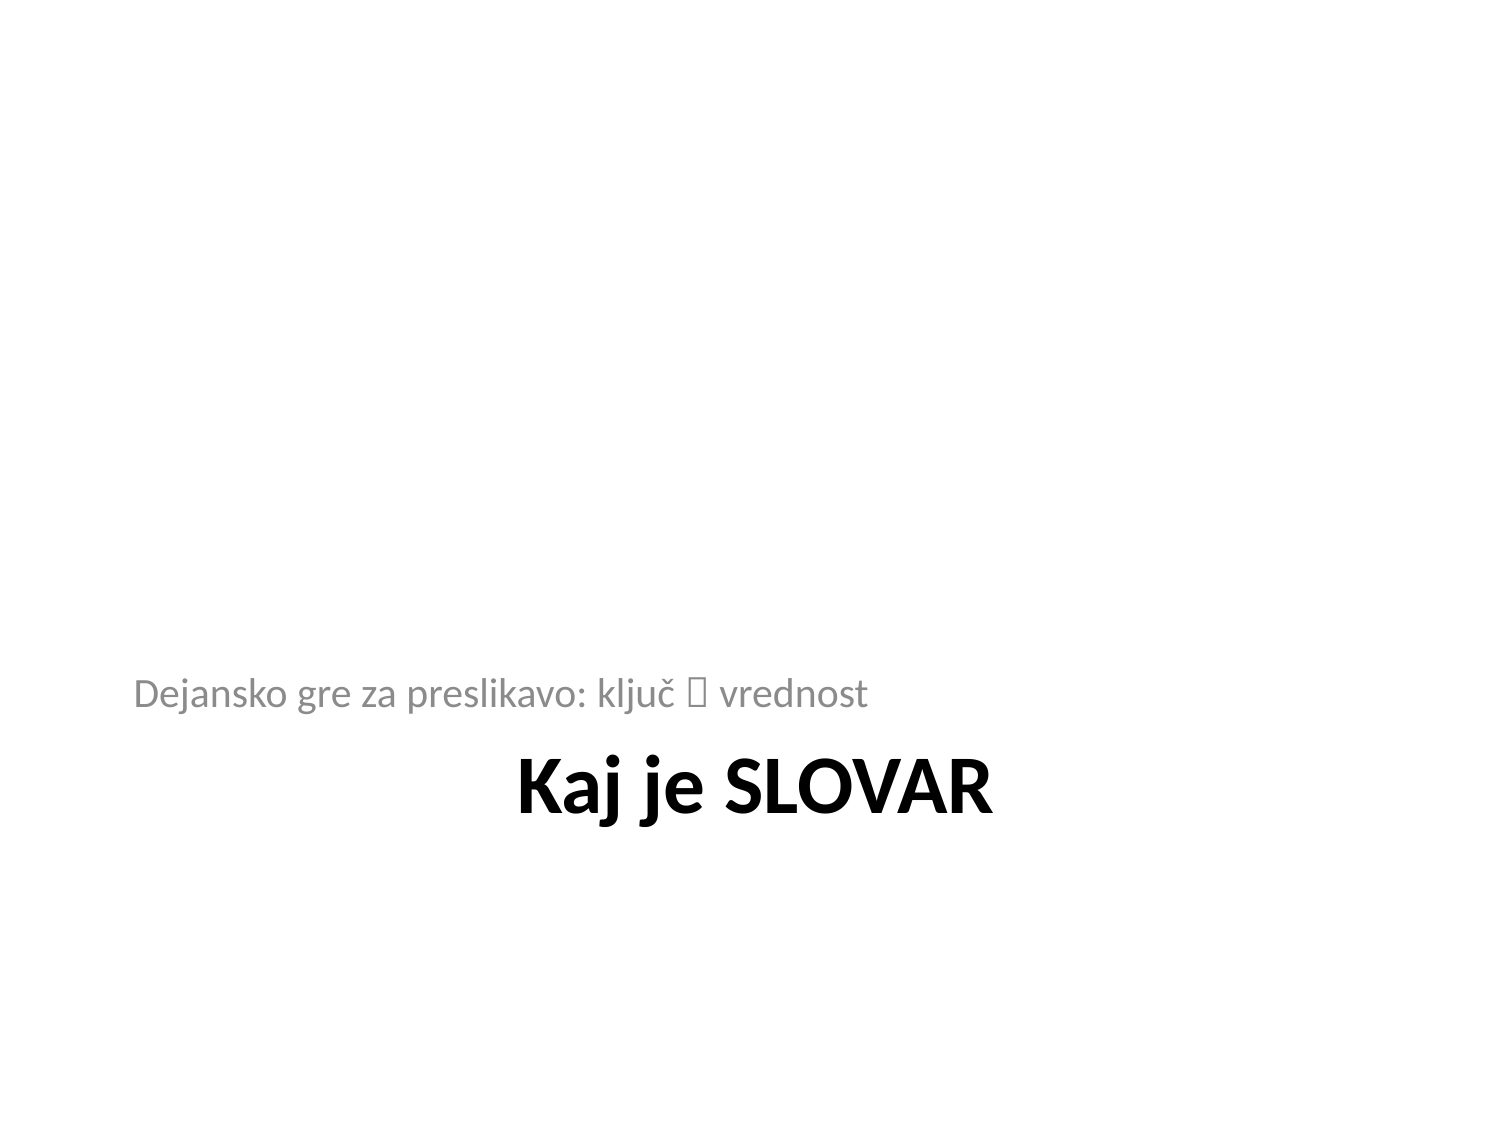

Dejansko gre za preslikavo: ključ  vrednost
# Kaj je SLOVAR